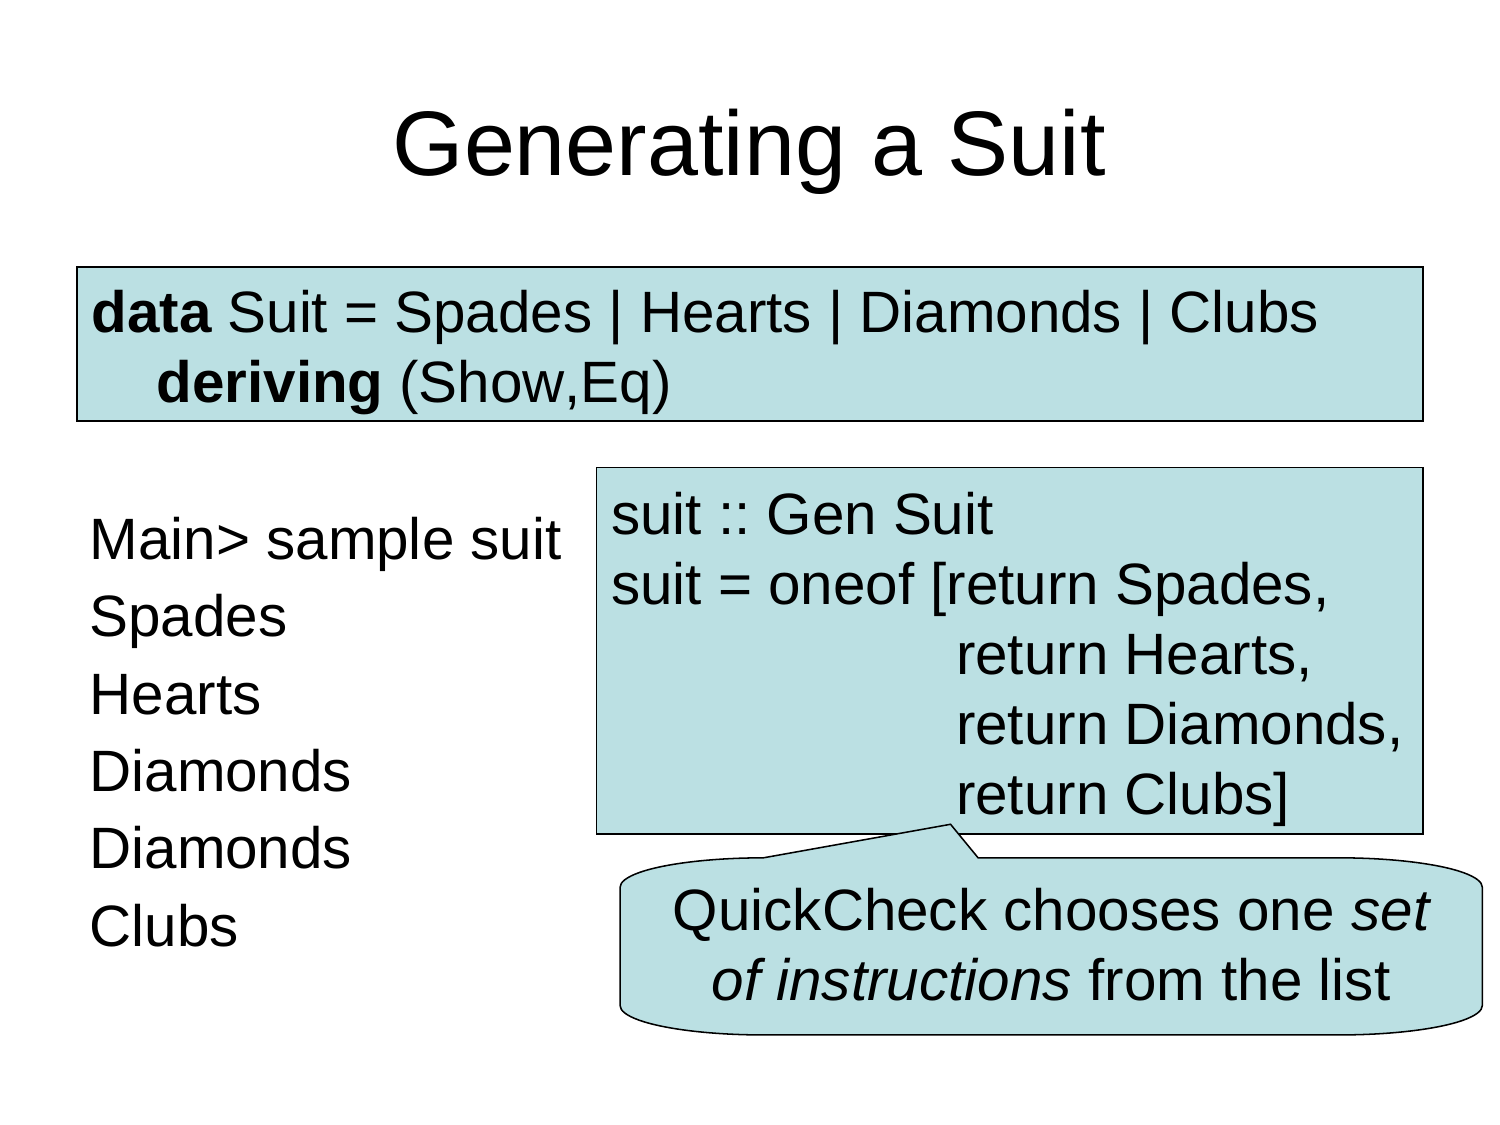

# Generating a Suit
Main> sample suit
Spades
Hearts
Diamonds
Diamonds
Clubs
data Suit = Spades | Hearts | Diamonds | Clubs
 deriving (Show,Eq)
suit :: Gen Suit
suit = oneof [return Spades,
	 return Hearts,
	 return Diamonds,
	 return Clubs]
QuickCheck chooses one set of instructions from the list